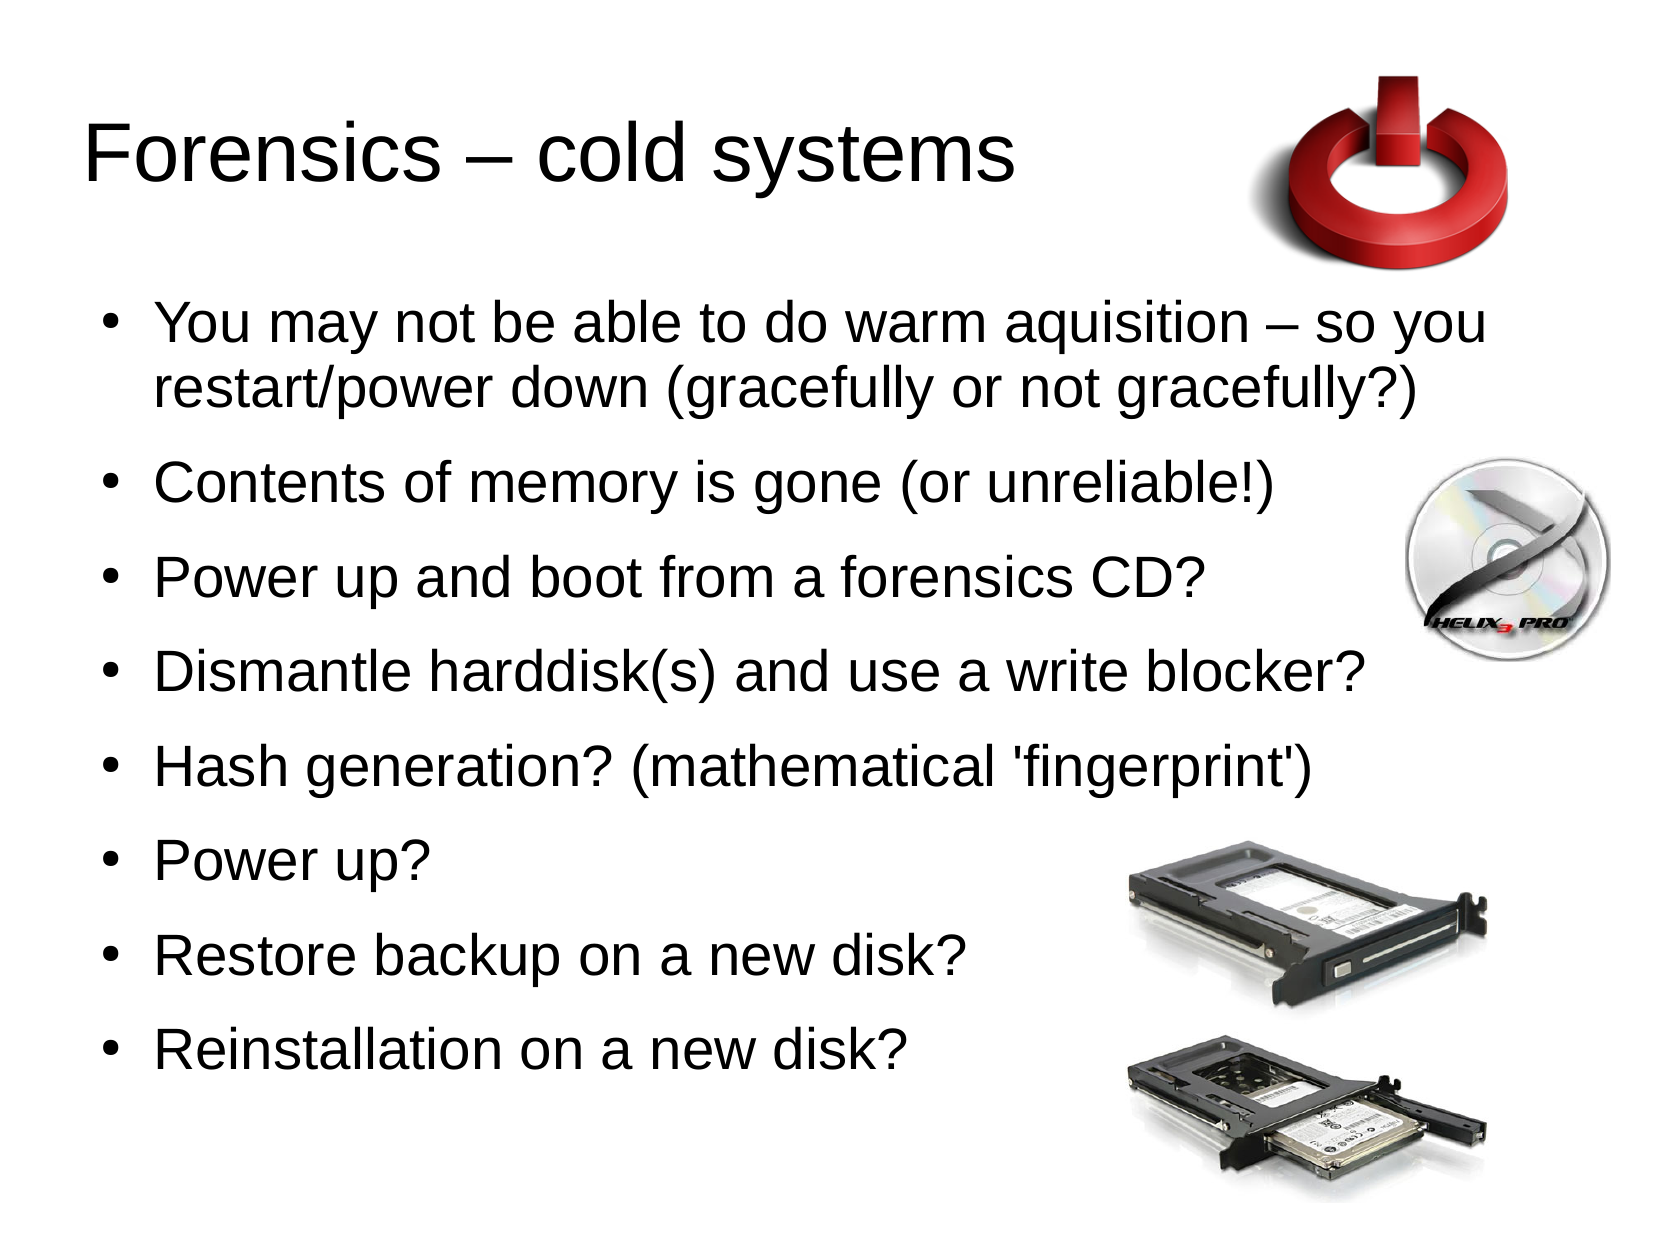

# Forensics – cold systems
You may not be able to do warm aquisition – so you restart/power down (gracefully or not gracefully?)
Contents of memory is gone (or unreliable!)
Power up and boot from a forensics CD?
Dismantle harddisk(s) and use a write blocker?
Hash generation? (mathematical 'fingerprint')
Power up?
Restore backup on a new disk?
Reinstallation on a new disk?